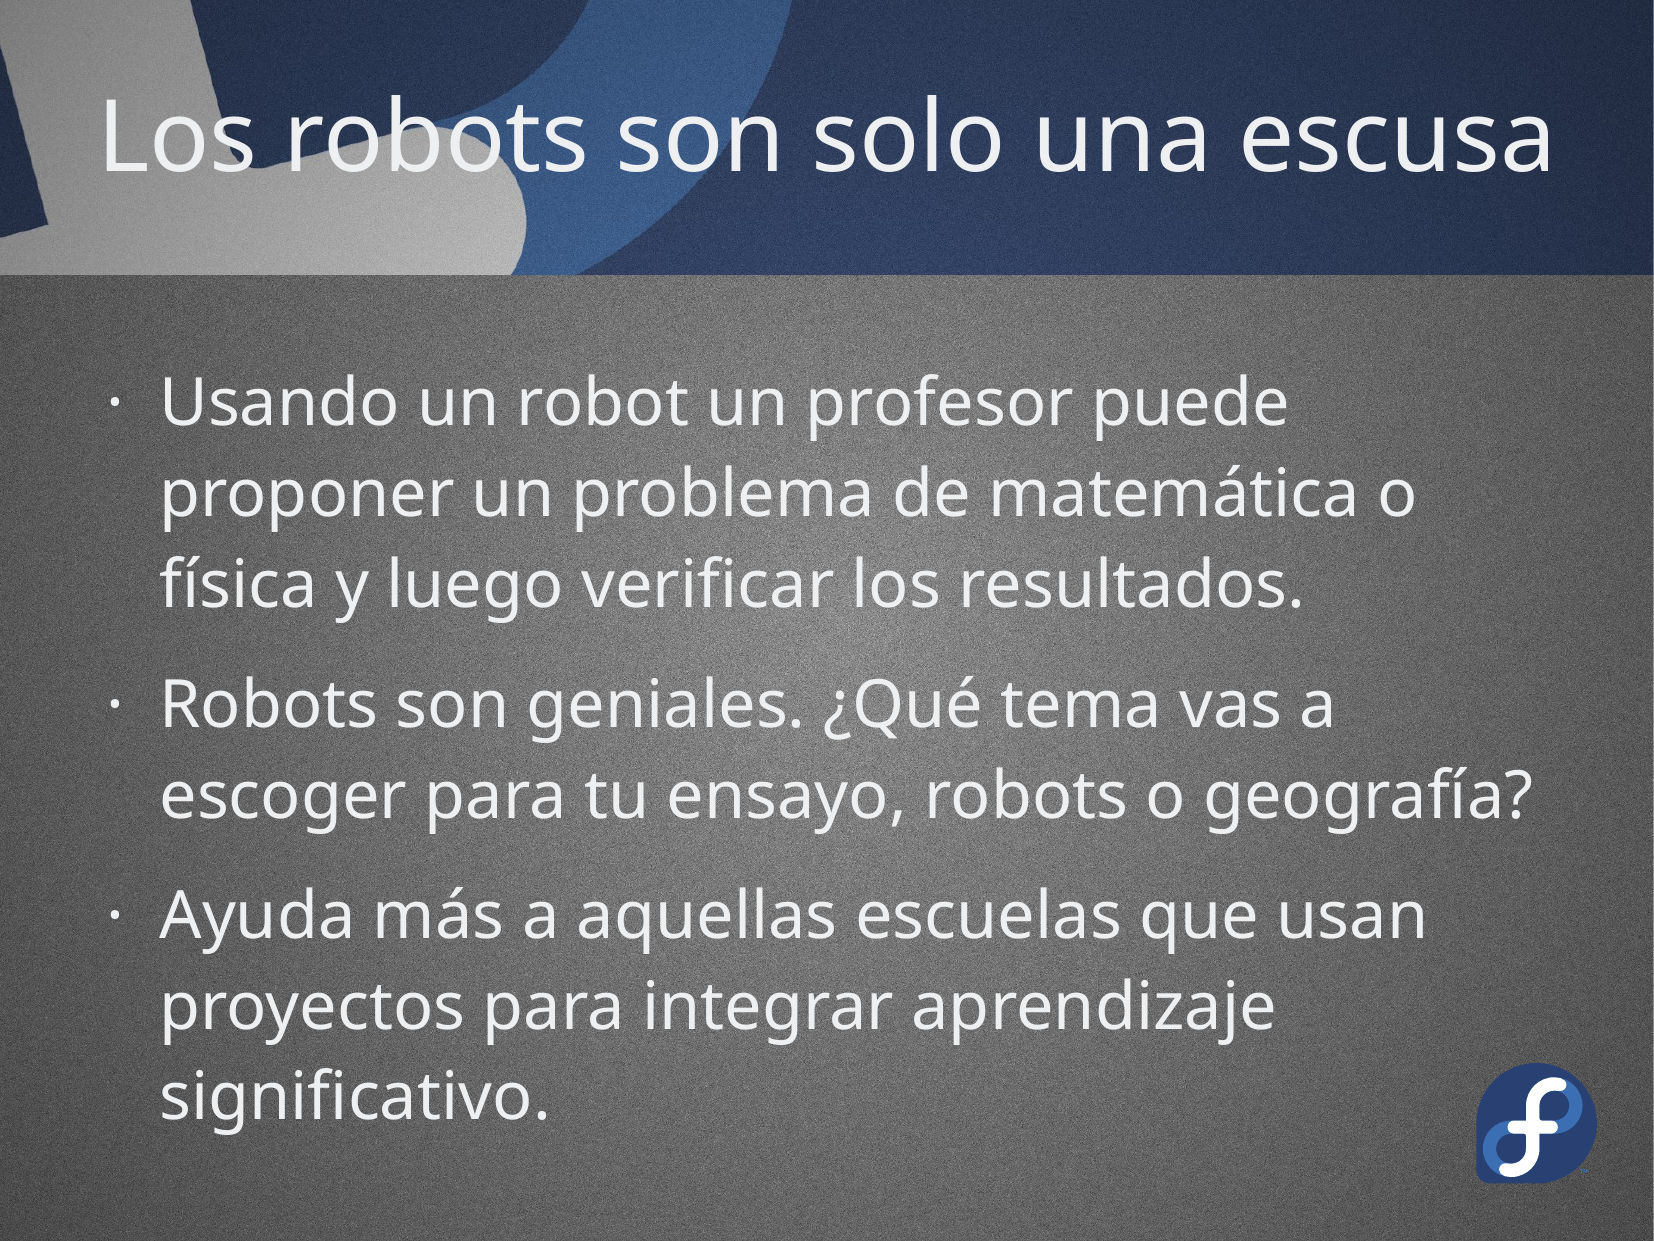

# Los robots son solo una escusa
Usando un robot un profesor puede proponer un problema de matemática o física y luego verificar los resultados.
Robots son geniales. ¿Qué tema vas a escoger para tu ensayo, robots o geografía?
Ayuda más a aquellas escuelas que usan proyectos para integrar aprendizaje significativo.